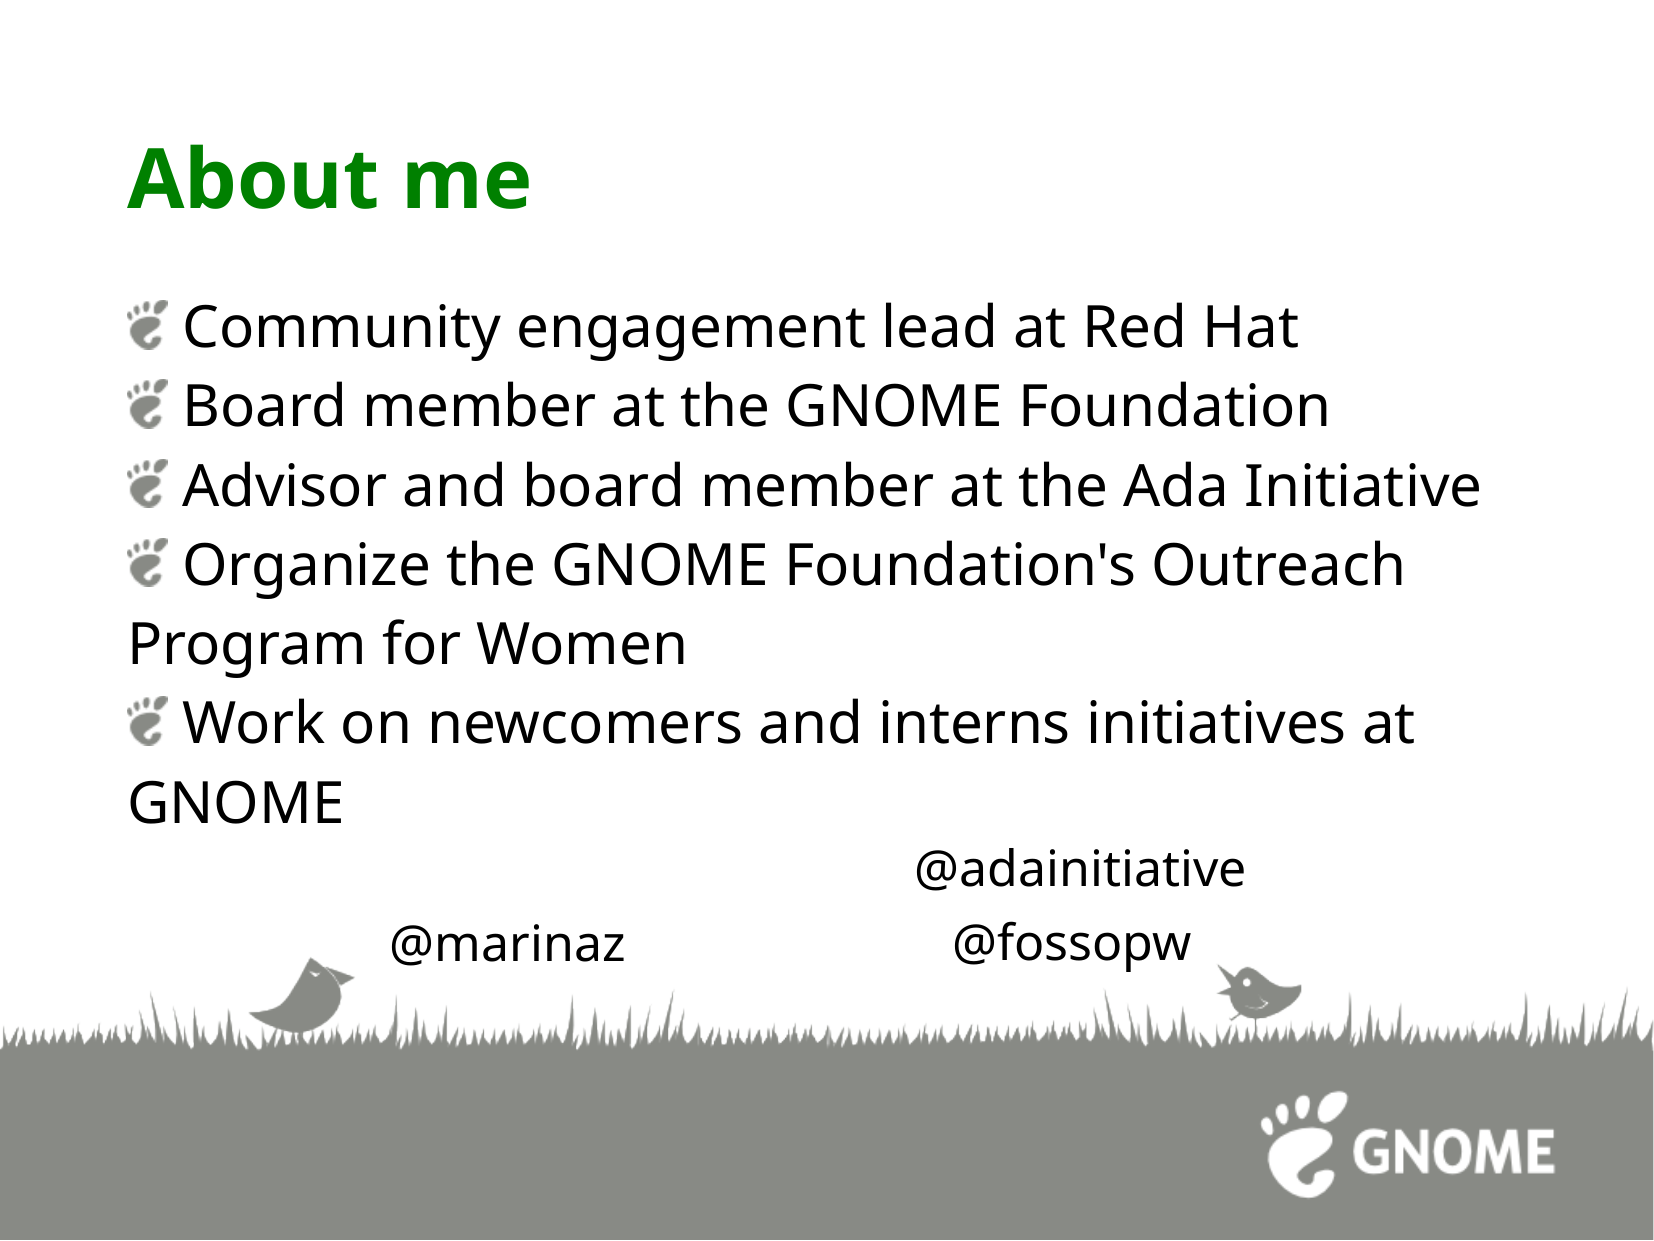

About me
 Community engagement lead at Red Hat
 Board member at the GNOME Foundation
 Advisor and board member at the Ada Initiative
 Organize the GNOME Foundation's Outreach Program for Women
 Work on newcomers and interns initiatives at GNOME
@adainitiative
@fossopw
@marinaz